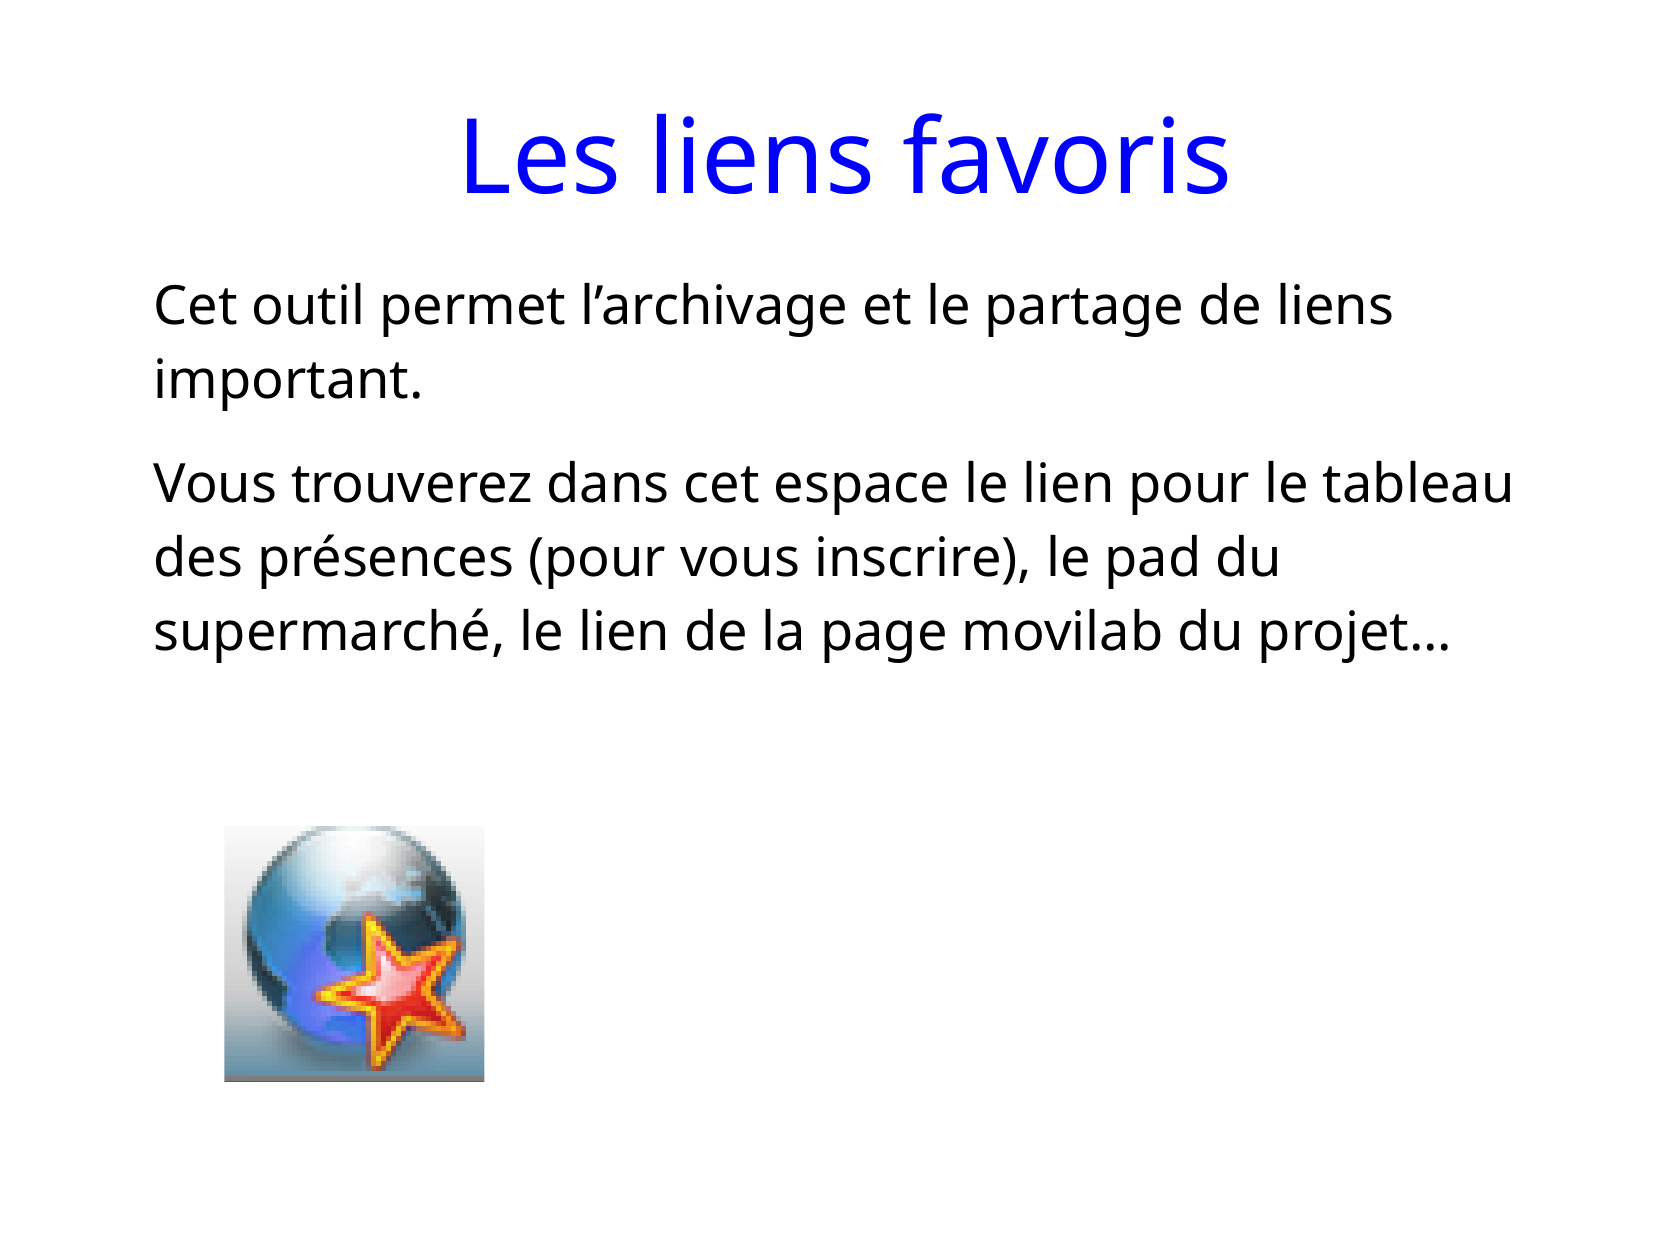

# Les liens favoris
Cet outil permet l’archivage et le partage de liens important.
Vous trouverez dans cet espace le lien pour le tableau des présences (pour vous inscrire), le pad du supermarché, le lien de la page movilab du projet...